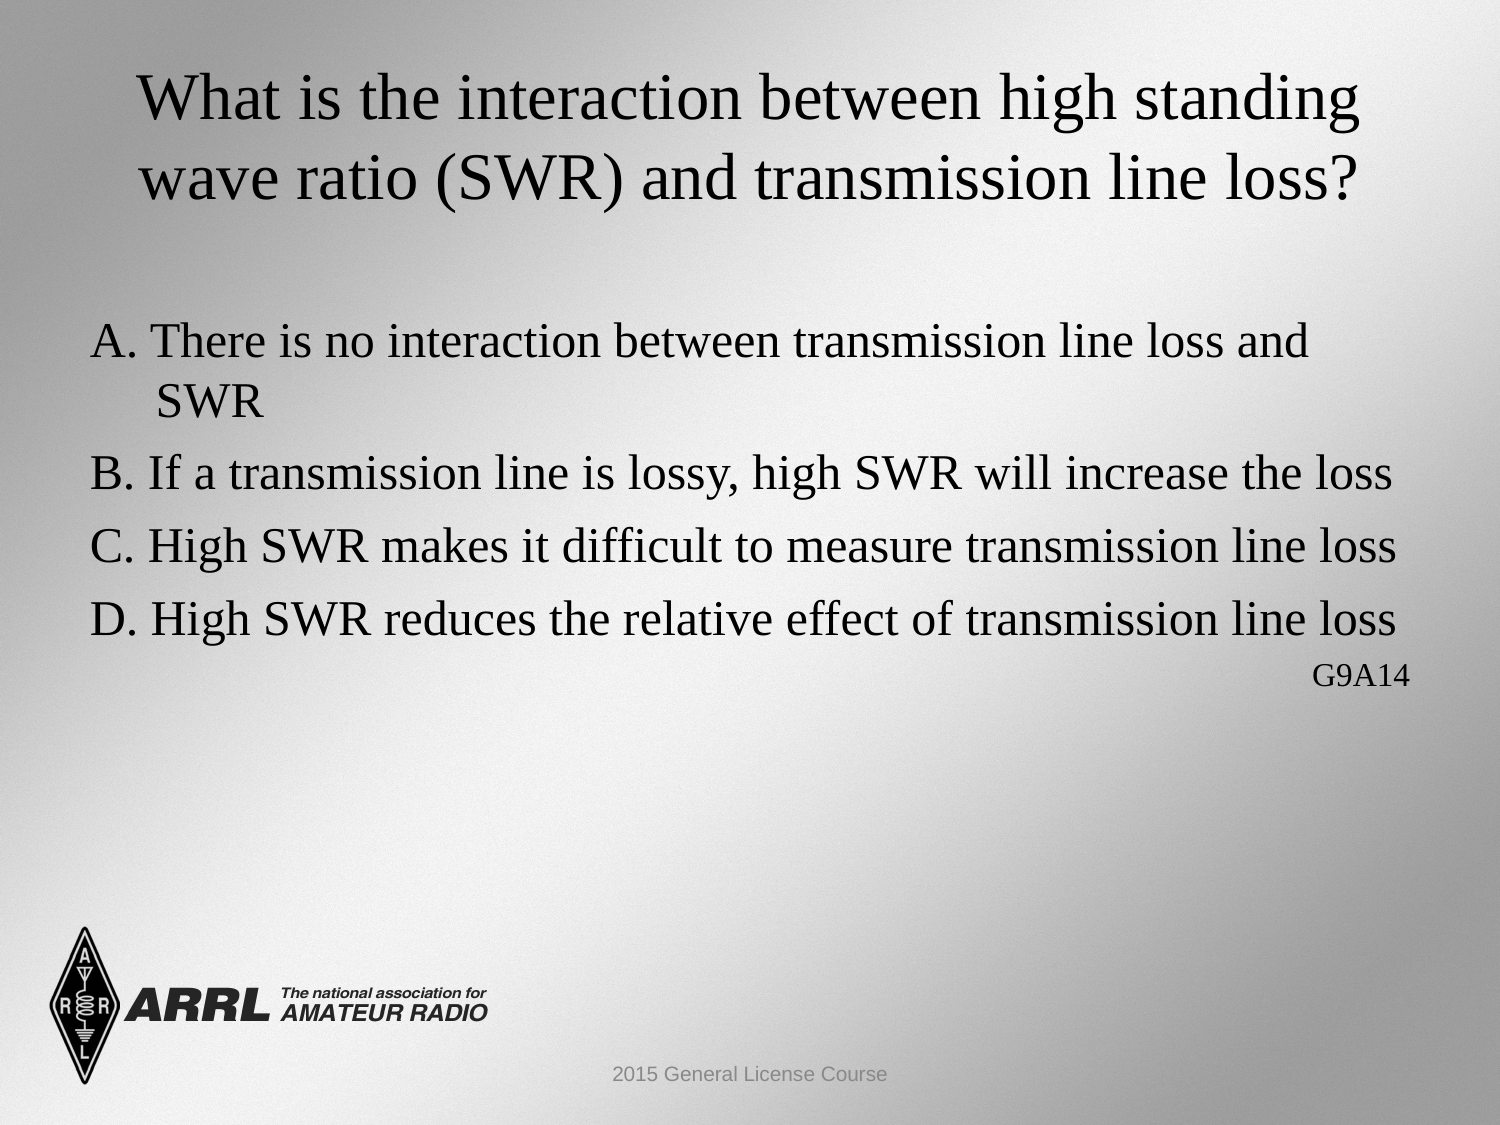

# What is the interaction between high standing wave ratio (SWR) and transmission line loss?
A. There is no interaction between transmission line loss and SWR
B. If a transmission line is lossy, high SWR will increase the loss
C. High SWR makes it difficult to measure transmission line loss
D. High SWR reduces the relative effect of transmission line loss
 G9A14
2015 General License Course